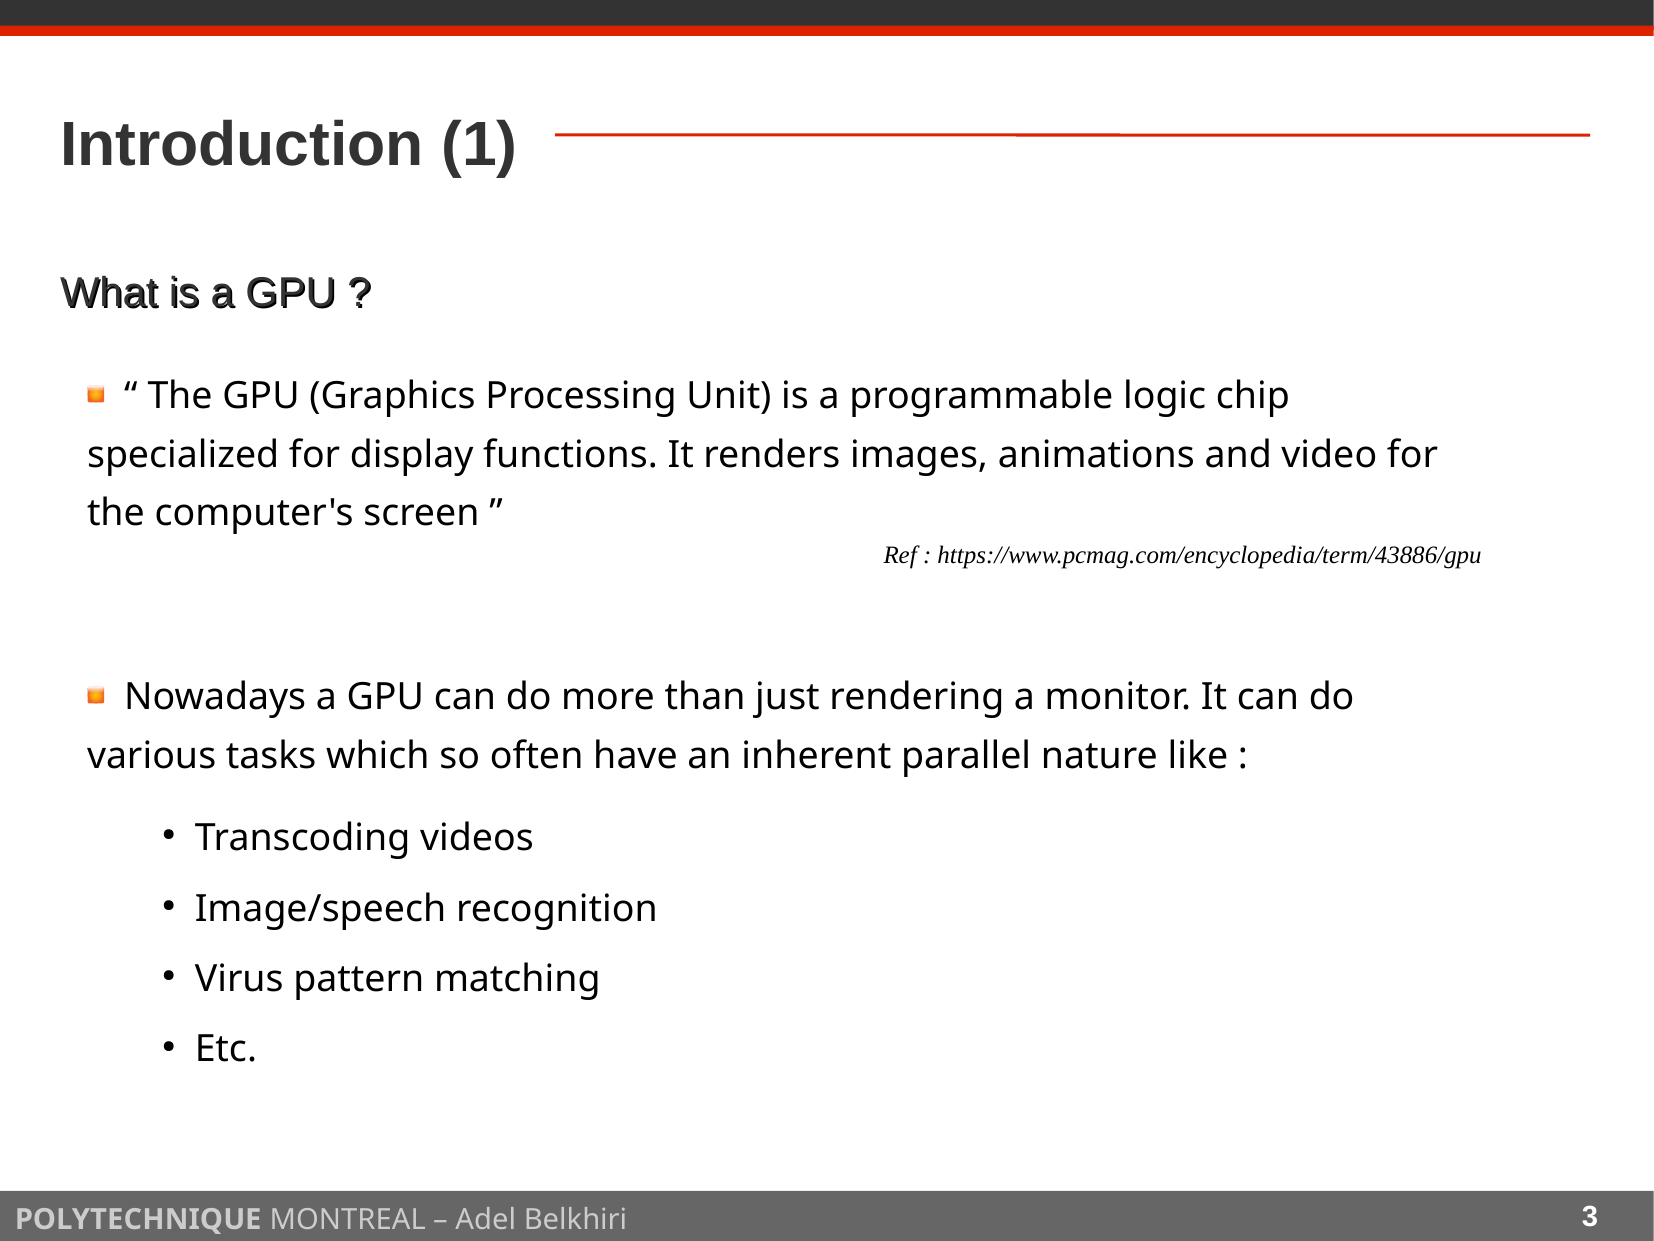

Introduction (1)
What is a GPU ?
 “ The GPU (Graphics Processing Unit) is a programmable logic chip specialized for display functions. It renders images, animations and video for the computer's screen ”
Ref : https://www.pcmag.com/encyclopedia/term/43886/gpu
 Nowadays a GPU can do more than just rendering a monitor. It can do various tasks which so often have an inherent parallel nature like :
 Transcoding videos
 Image/speech recognition
 Virus pattern matching
 Etc.
3
POLYTECHNIQUE MONTREAL – Adel Belkhiri